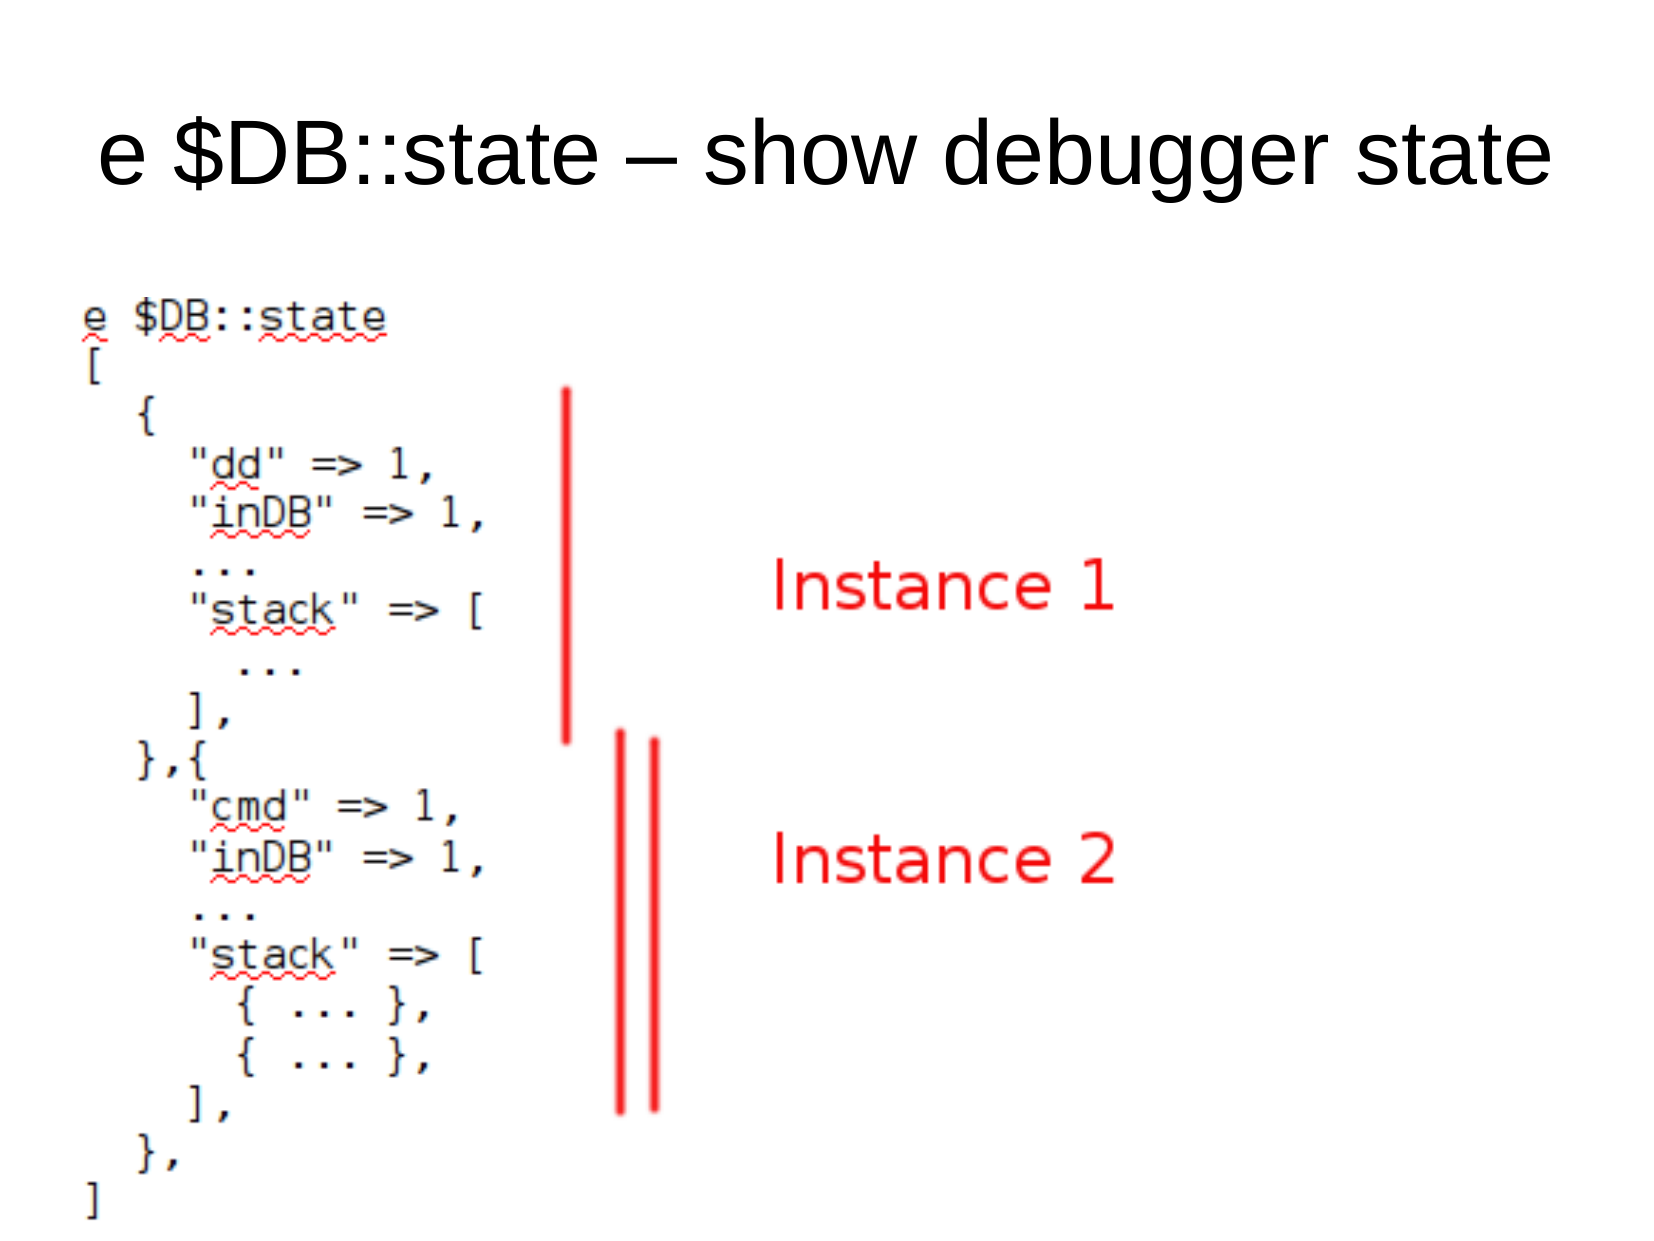

# e $DB::state – show debugger state
95